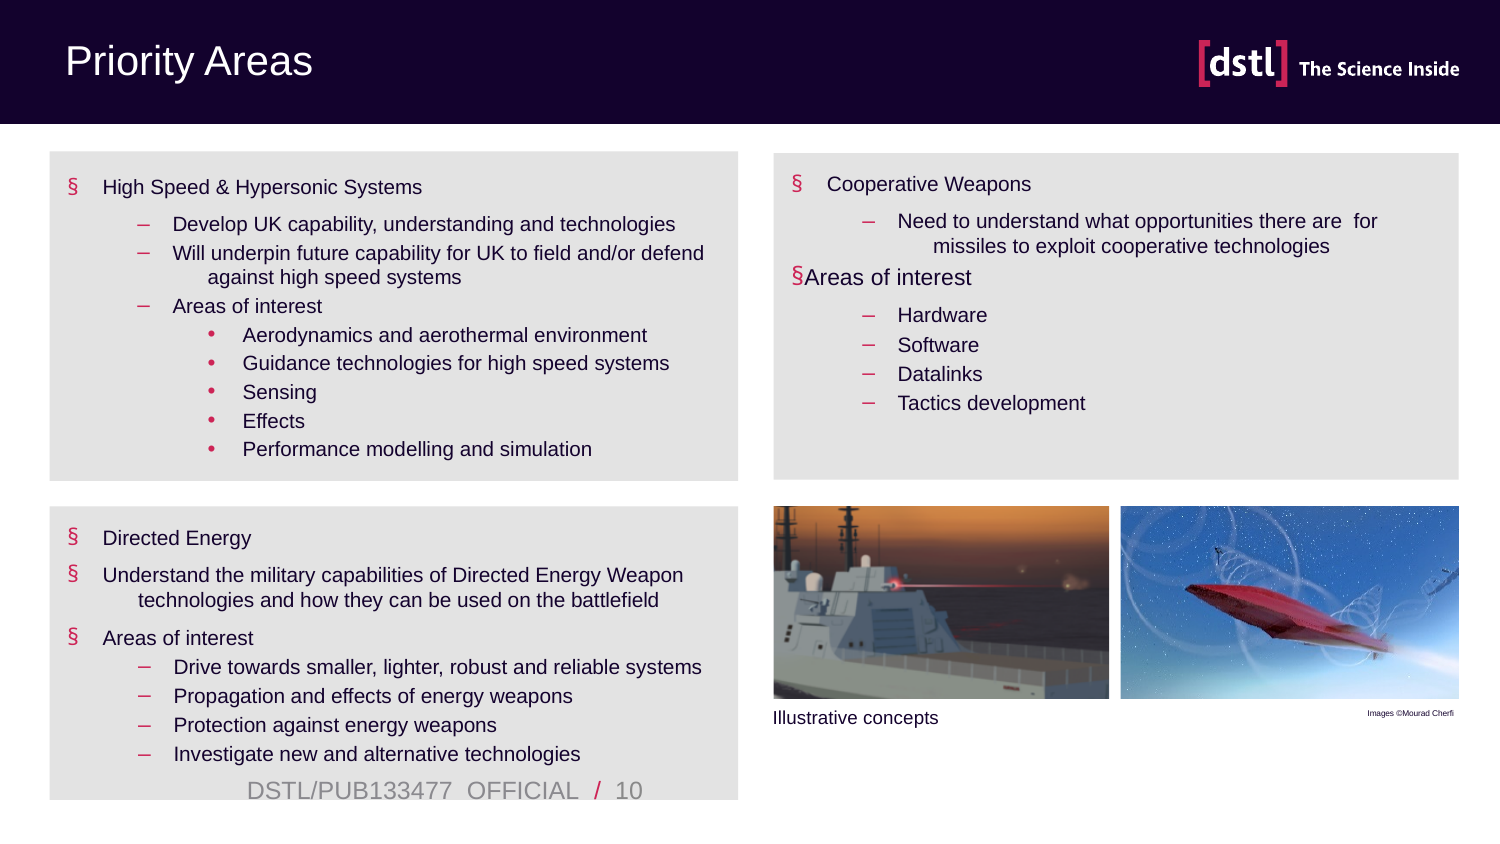

Priority Areas
# High Speed & Hypersonic Systems
Develop UK capability, understanding and technologies
Will underpin future capability for UK to field and/or defend against high speed systems
Areas of interest
Aerodynamics and aerothermal environment
Guidance technologies for high speed systems
Sensing
Effects
Performance modelling and simulation
Cooperative Weapons
Need to understand what opportunities there are for missiles to exploit cooperative technologies
Areas of interest
Hardware
Software
Datalinks
Tactics development
Directed Energy
Understand the military capabilities of Directed Energy Weapon technologies and how they can be used on the battlefield
Areas of interest
Drive towards smaller, lighter, robust and reliable systems
Propagation and effects of energy weapons
Protection against energy weapons
Investigate new and alternative technologies
Illustrative concepts
Images ©Mourad Cherfi
DSTL/PUB133477 OFFICIAL /